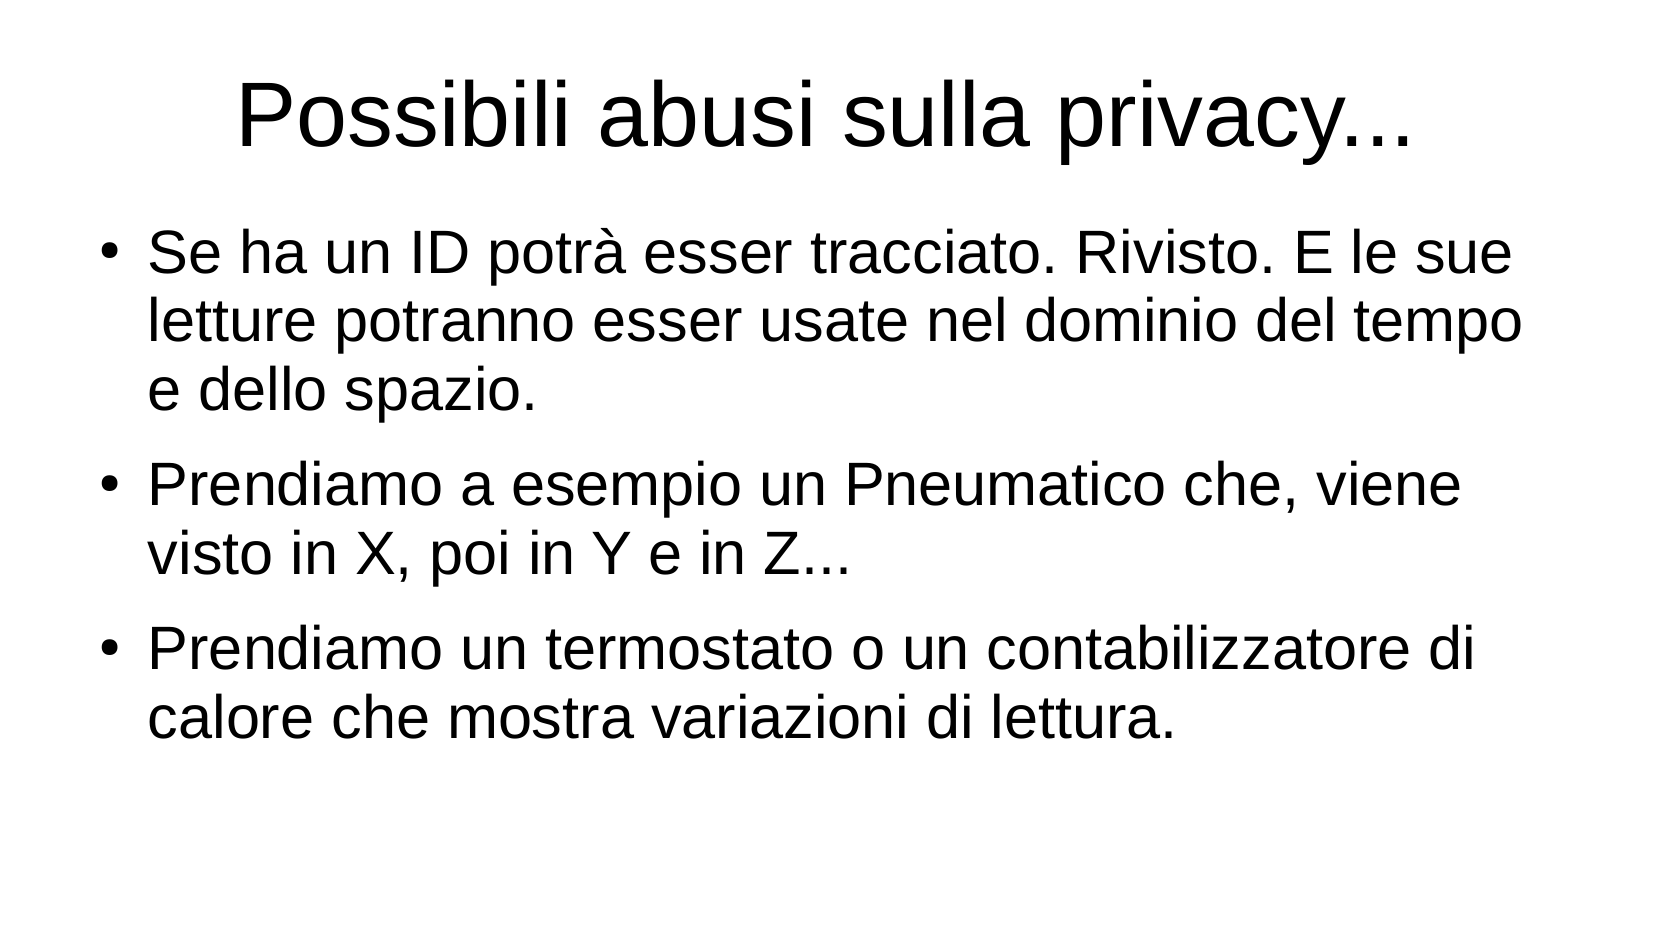

# Possibili abusi sulla privacy...
Se ha un ID potrà esser tracciato. Rivisto. E le sue letture potranno esser usate nel dominio del tempo e dello spazio.
Prendiamo a esempio un Pneumatico che, viene visto in X, poi in Y e in Z...
Prendiamo un termostato o un contabilizzatore di calore che mostra variazioni di lettura.